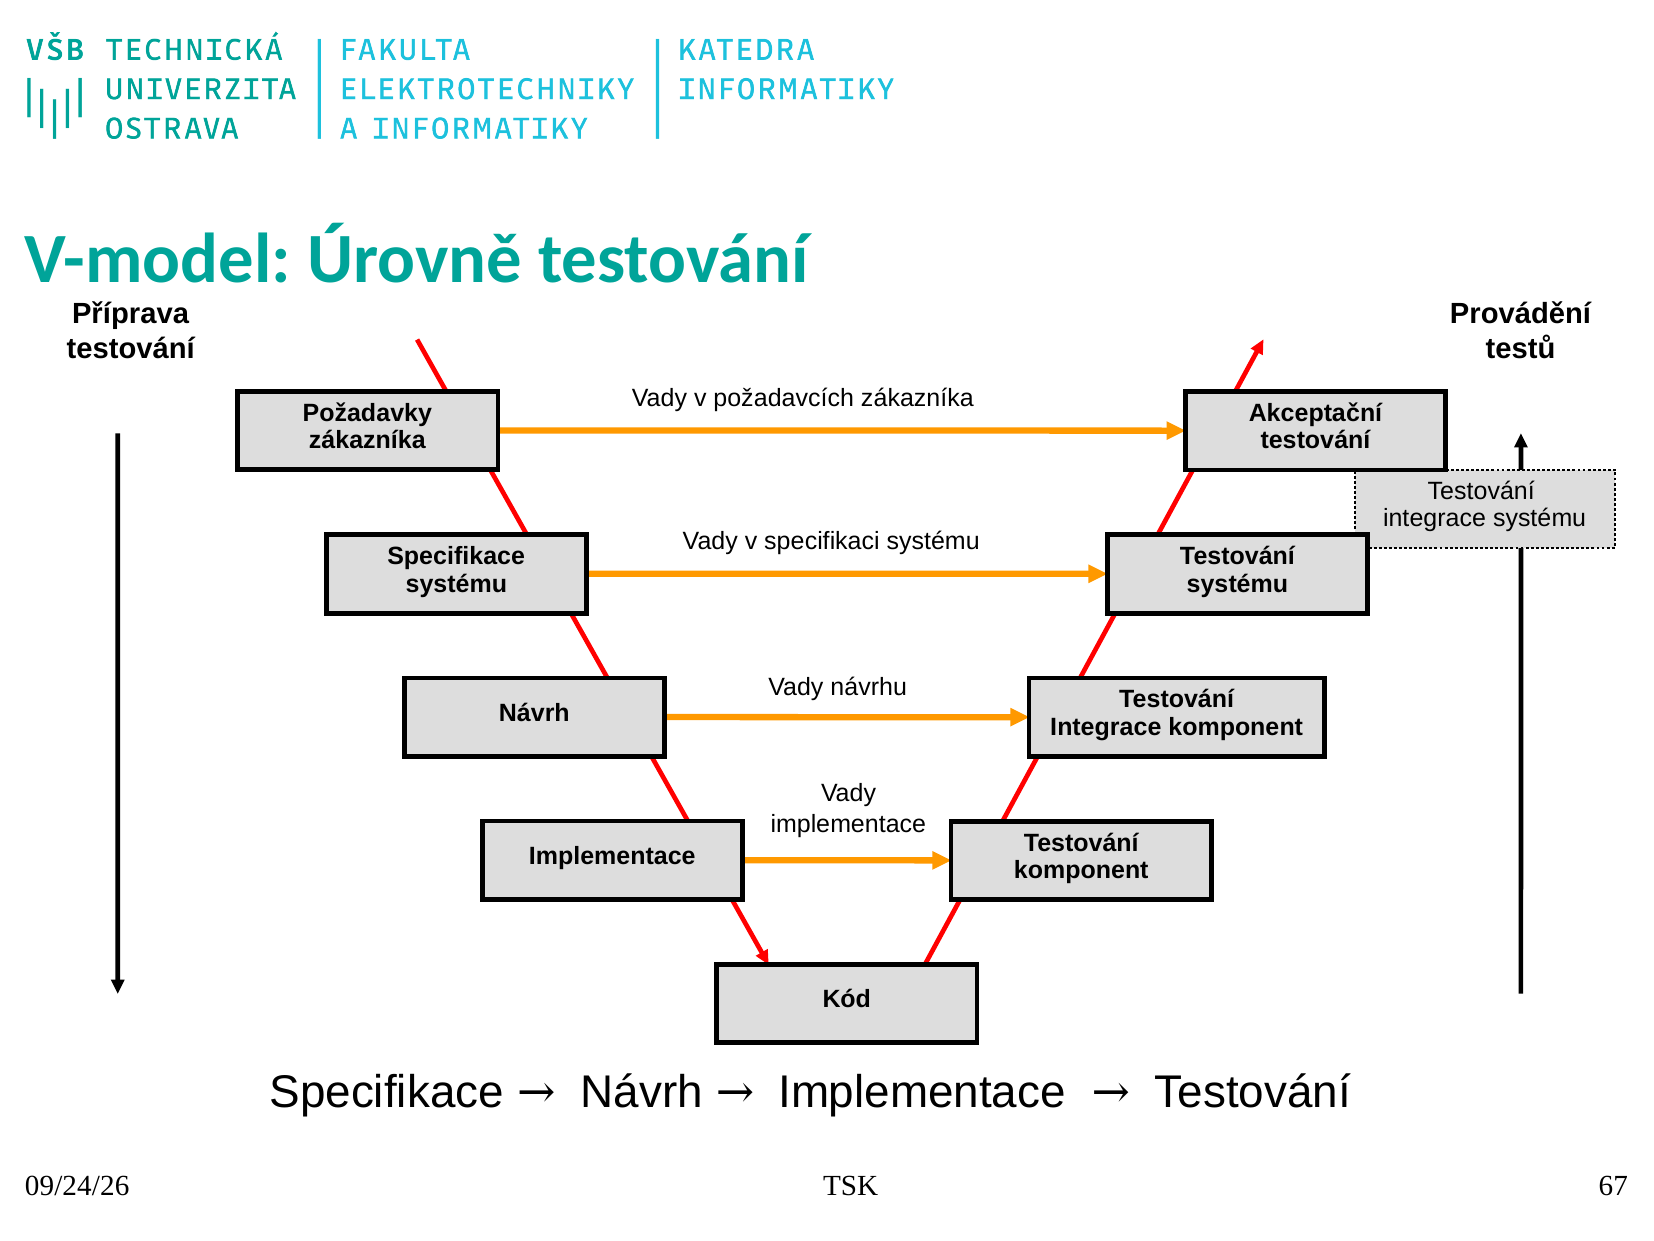

# V-model: Úrovně testování
Příprava testování
Provádění testů
Vady v požadavcích zákazníka
Požadavky
zákazníka
Akceptační
testování
Testování
integrace systému
Vady v specifikaci systému
Specifikace
systému
Testování
systému
Vady návrhu
Návrh
Testování
Integrace komponent
Vady
implementace
Implementace
Testování
komponent
Kód
 Specifikace → Návrh → Implementace → Testování
TSK
67